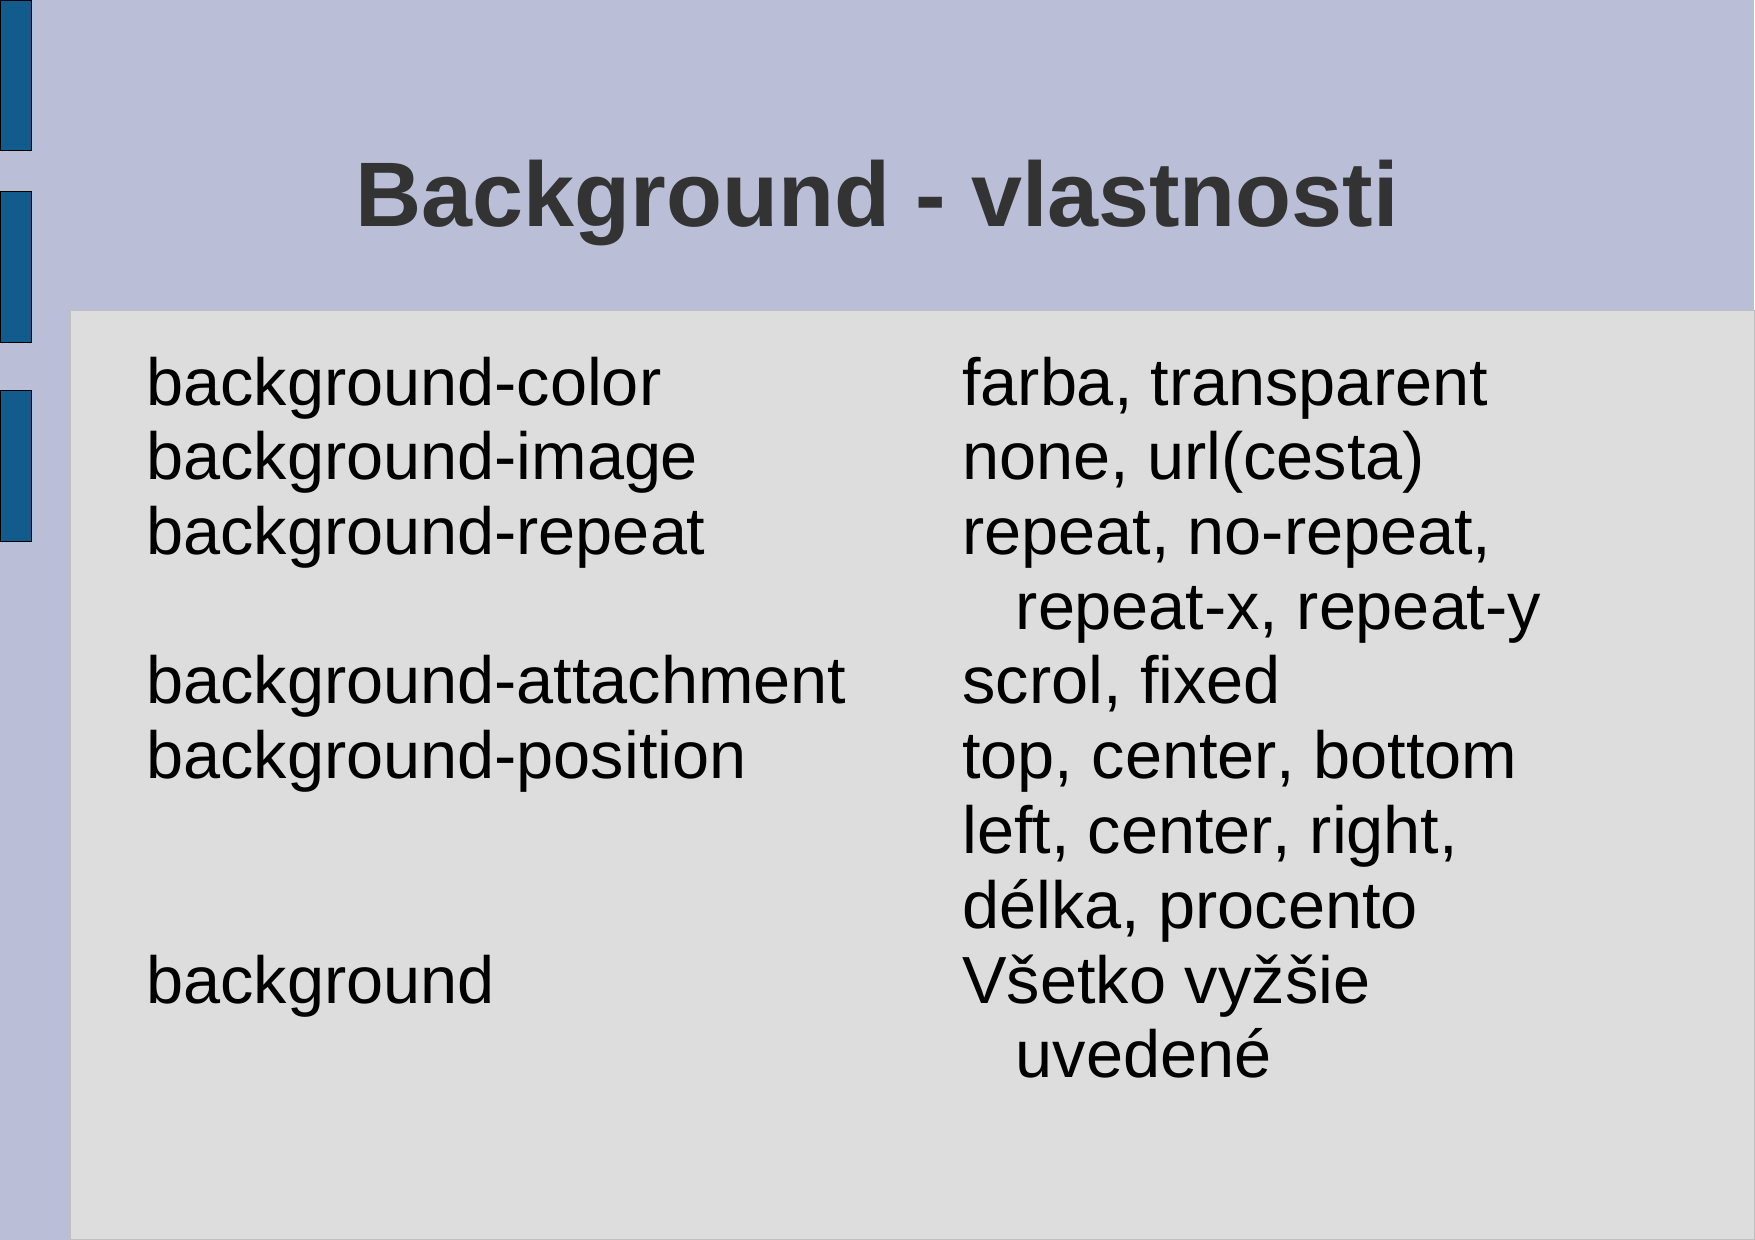

# Background - vlastnosti
background-color
background-image
background-repeat
background-attachment
background-position
background
farba, transparent
none, url(cesta)
repeat, no-repeat, repeat-x, repeat-y
scrol, fixed
top, center, bottom
left, center, right,
délka, procento
Všetko vyžšie uvedené